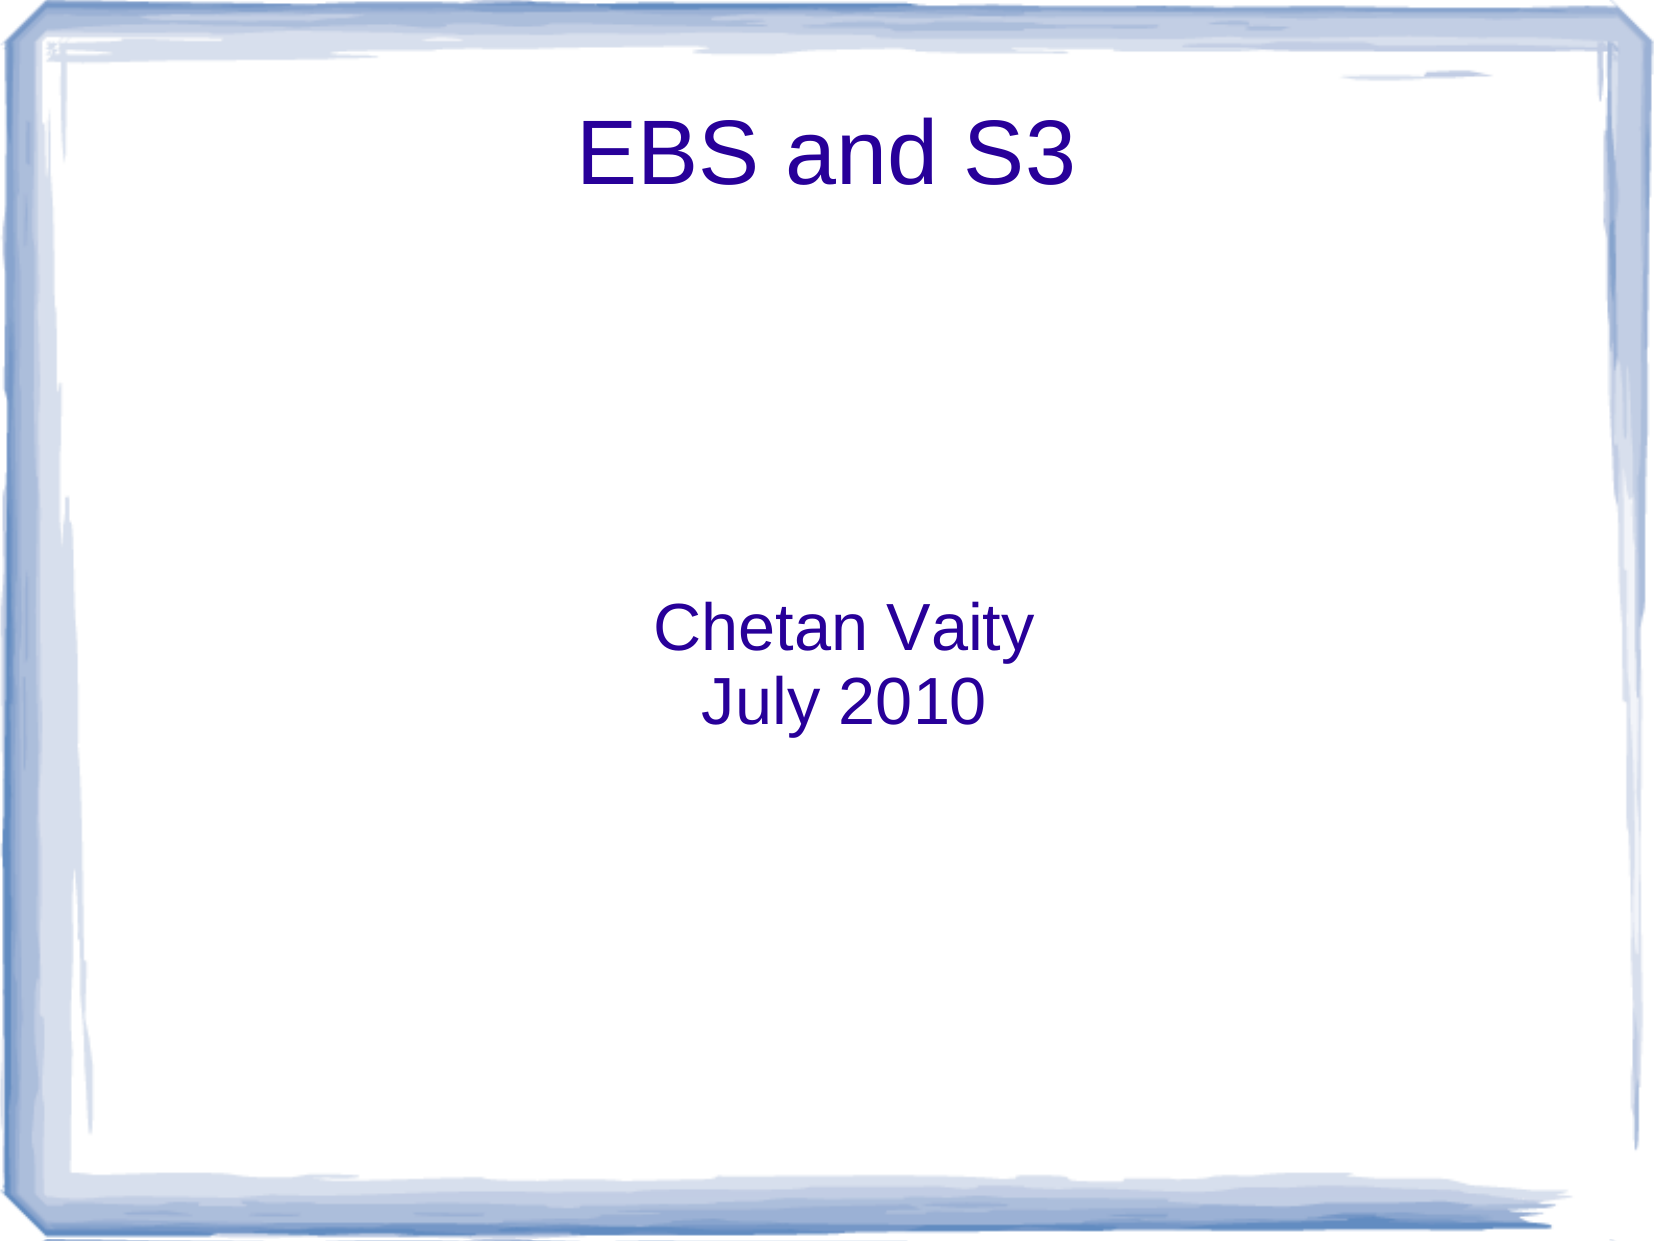

# EBS and S3
Chetan Vaity
July 2010